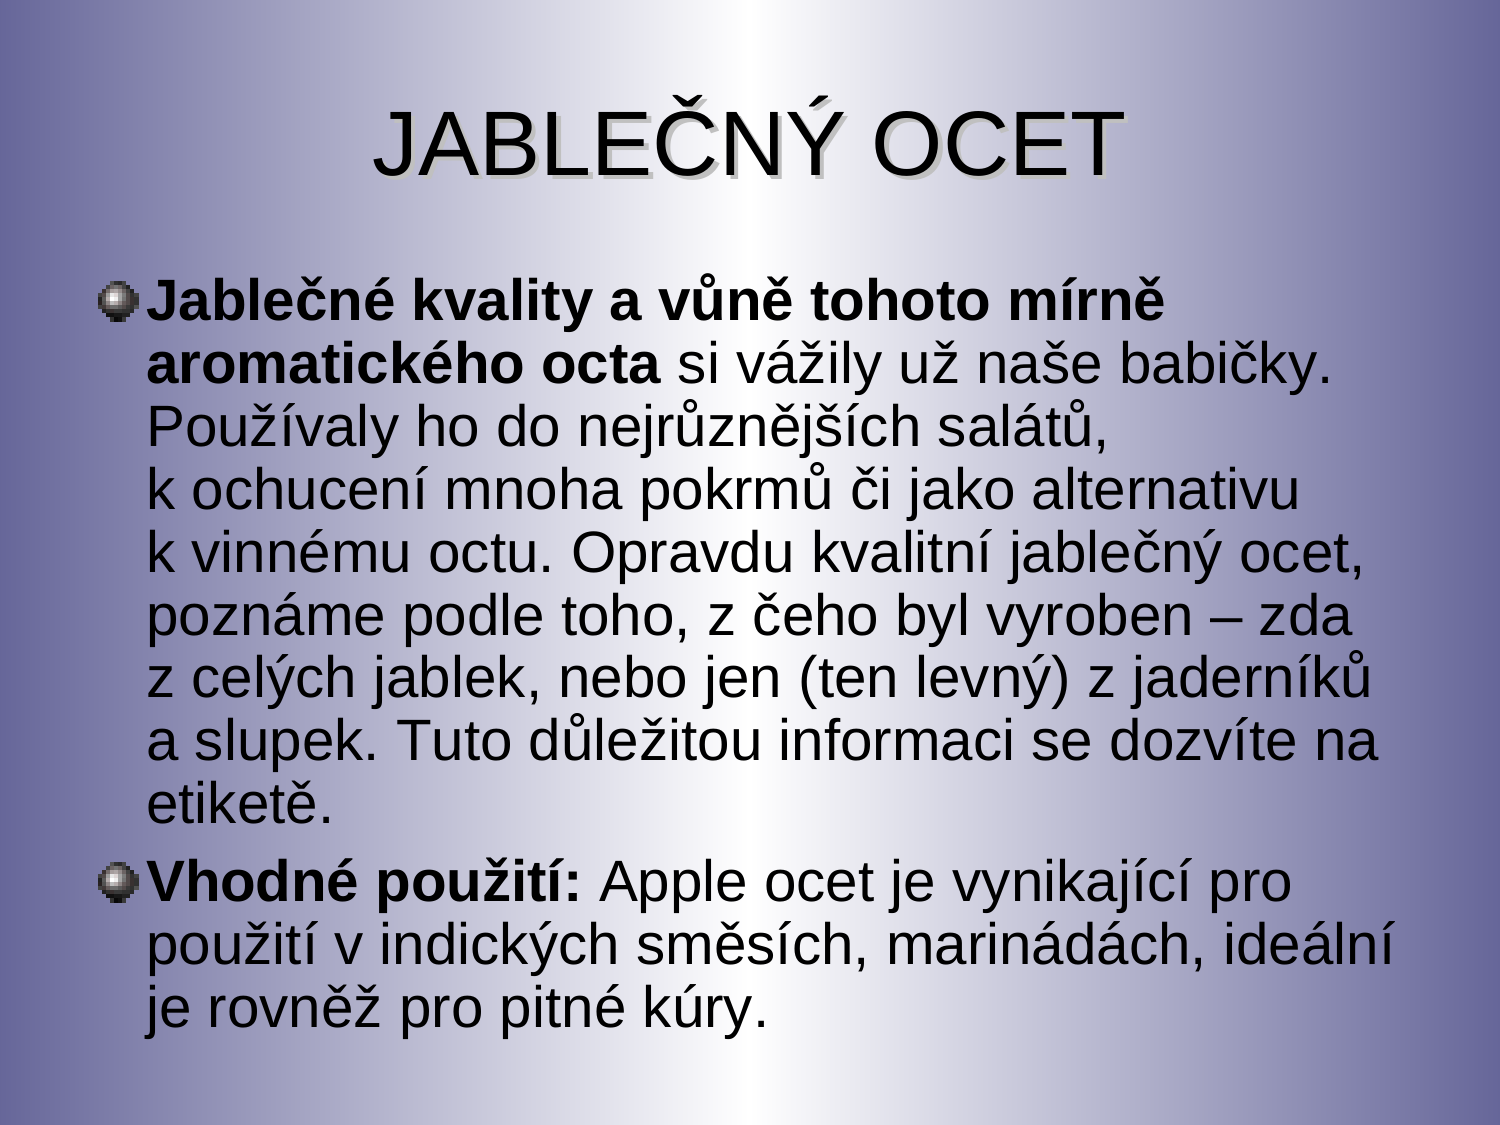

# JABLEČNÝ OCET
Jablečné kvality a vůně tohoto mírně aromatického octa si vážily už naše babičky. Používaly ho do nejrůznějších salátů, k ochucení mnoha pokrmů či jako alternativu k vinnému octu. Opravdu kvalitní jablečný ocet, poznáme podle toho, z čeho byl vyroben – zda z celých jablek, nebo jen (ten levný) z jaderníků a slupek. Tuto důležitou informaci se dozvíte na etiketě.
Vhodné použití: Apple ocet je vynikající pro použití v indických směsích, marinádách, ideální je rovněž pro pitné kúry.